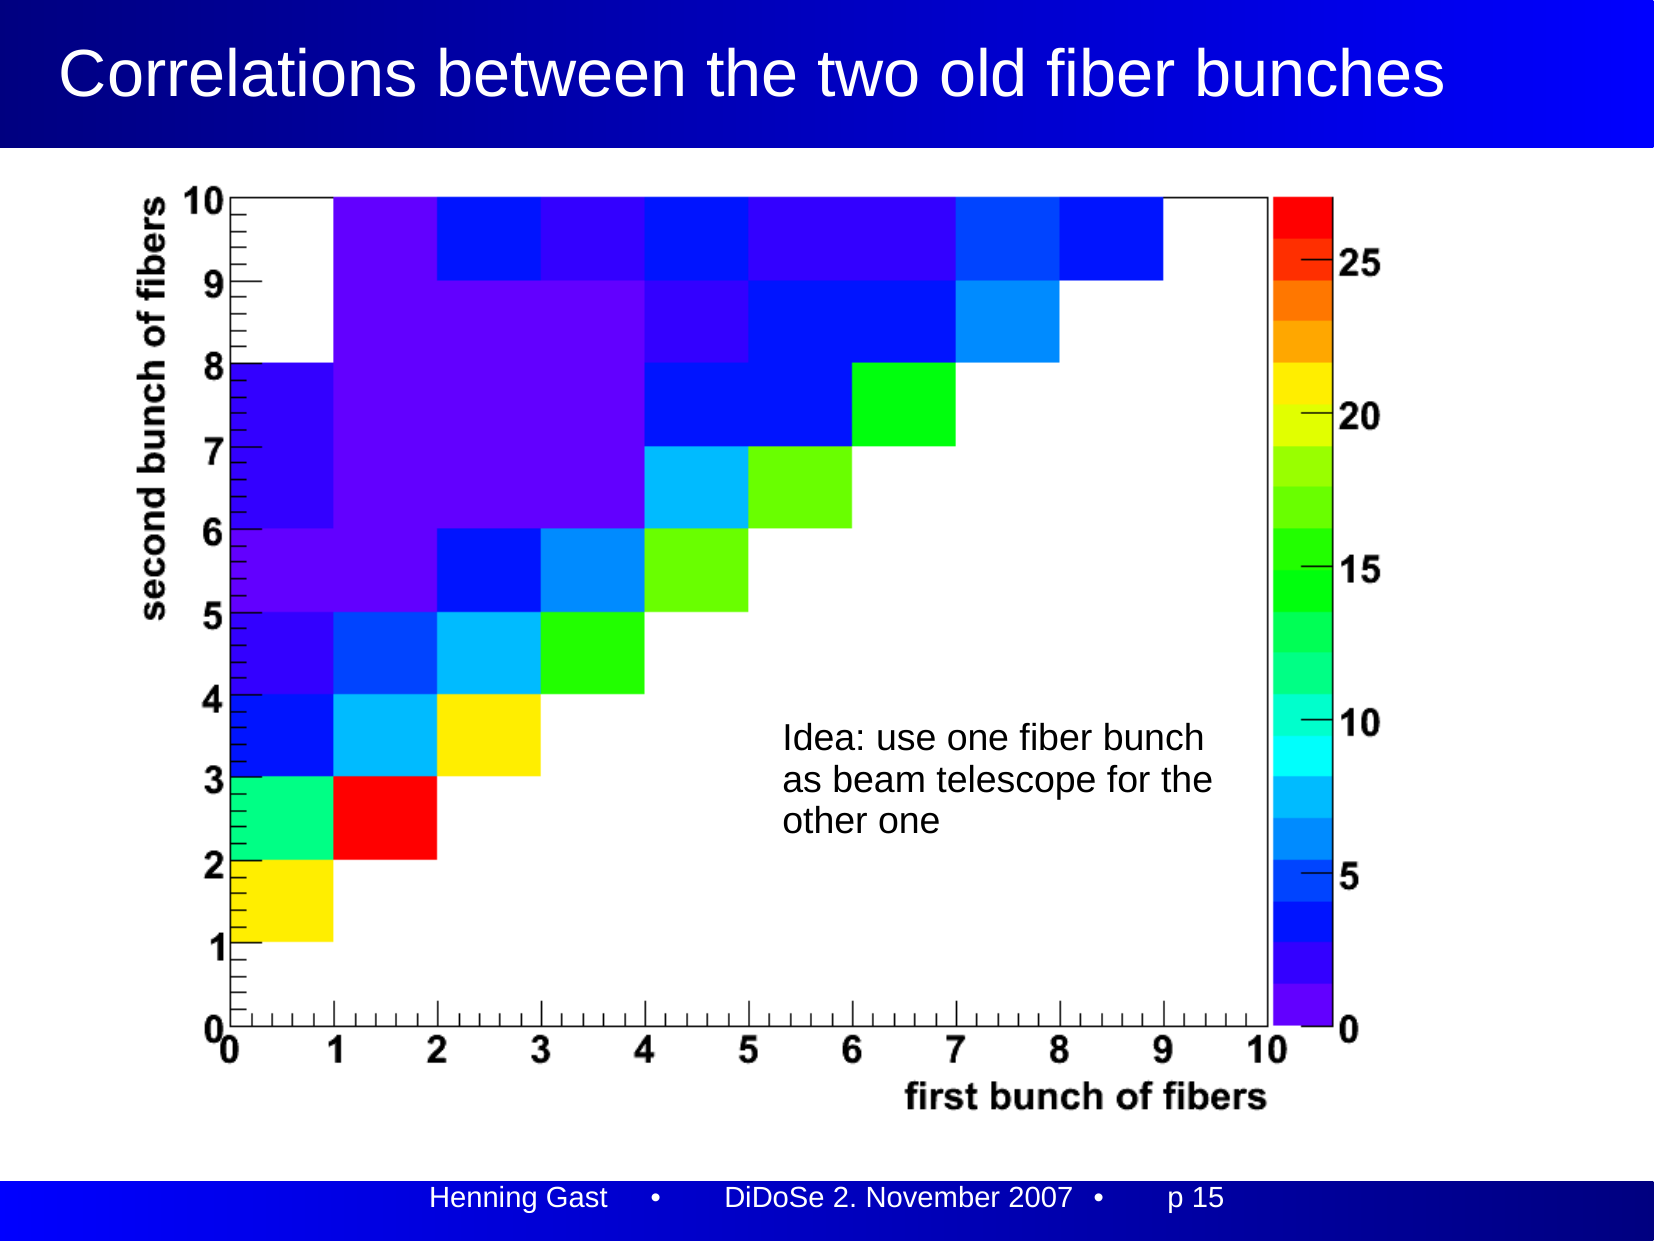

# Correlations between the two old fiber bunches
Idea: use one fiber bunch as beam telescope for the other one